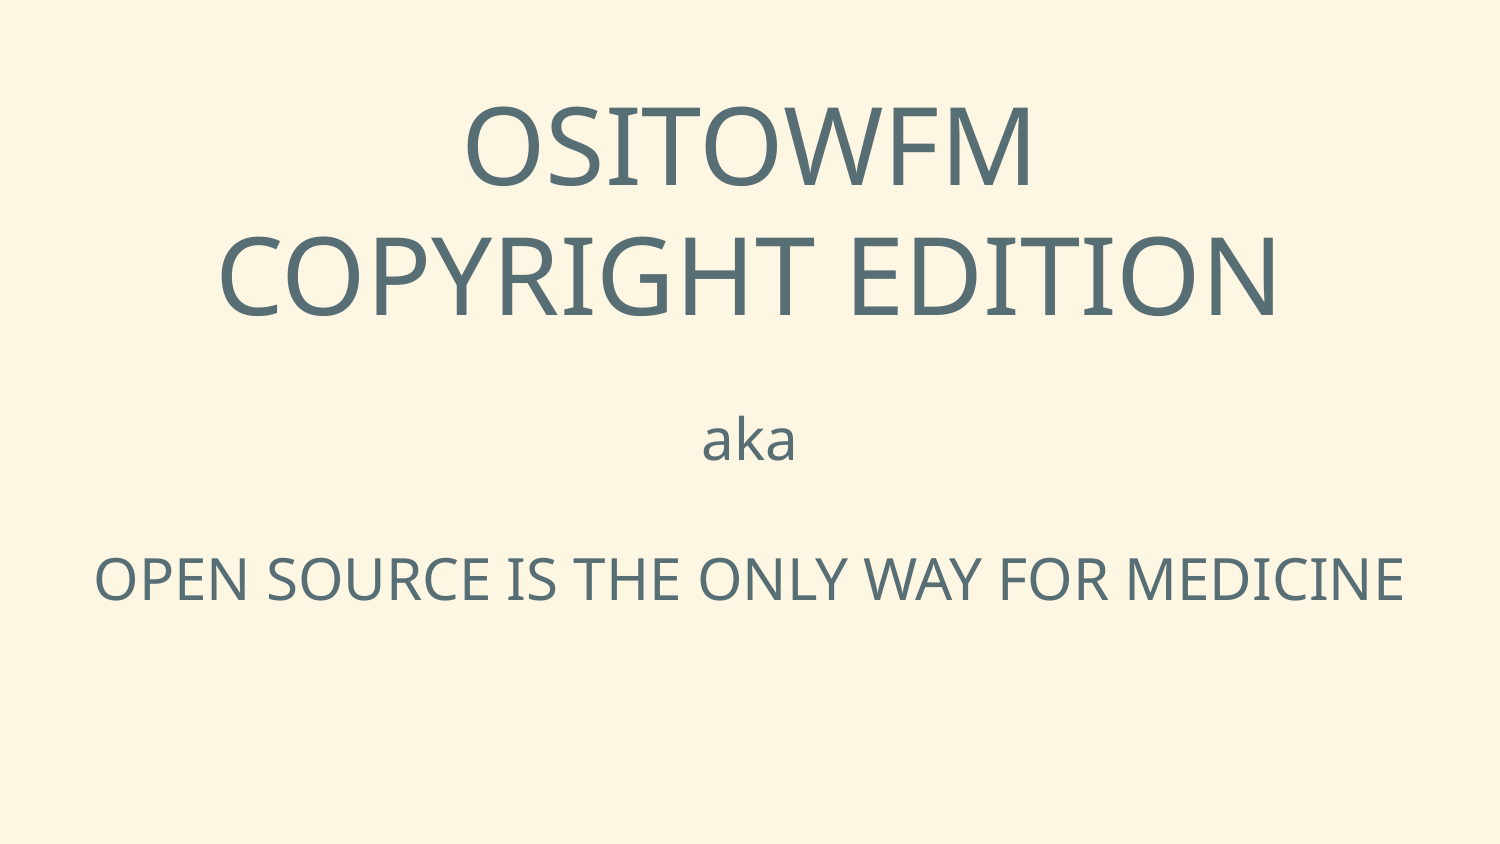

# OSITOWFM COPYRIGHT EDITION
aka
OPEN SOURCE IS THE ONLY WAY FOR MEDICINE